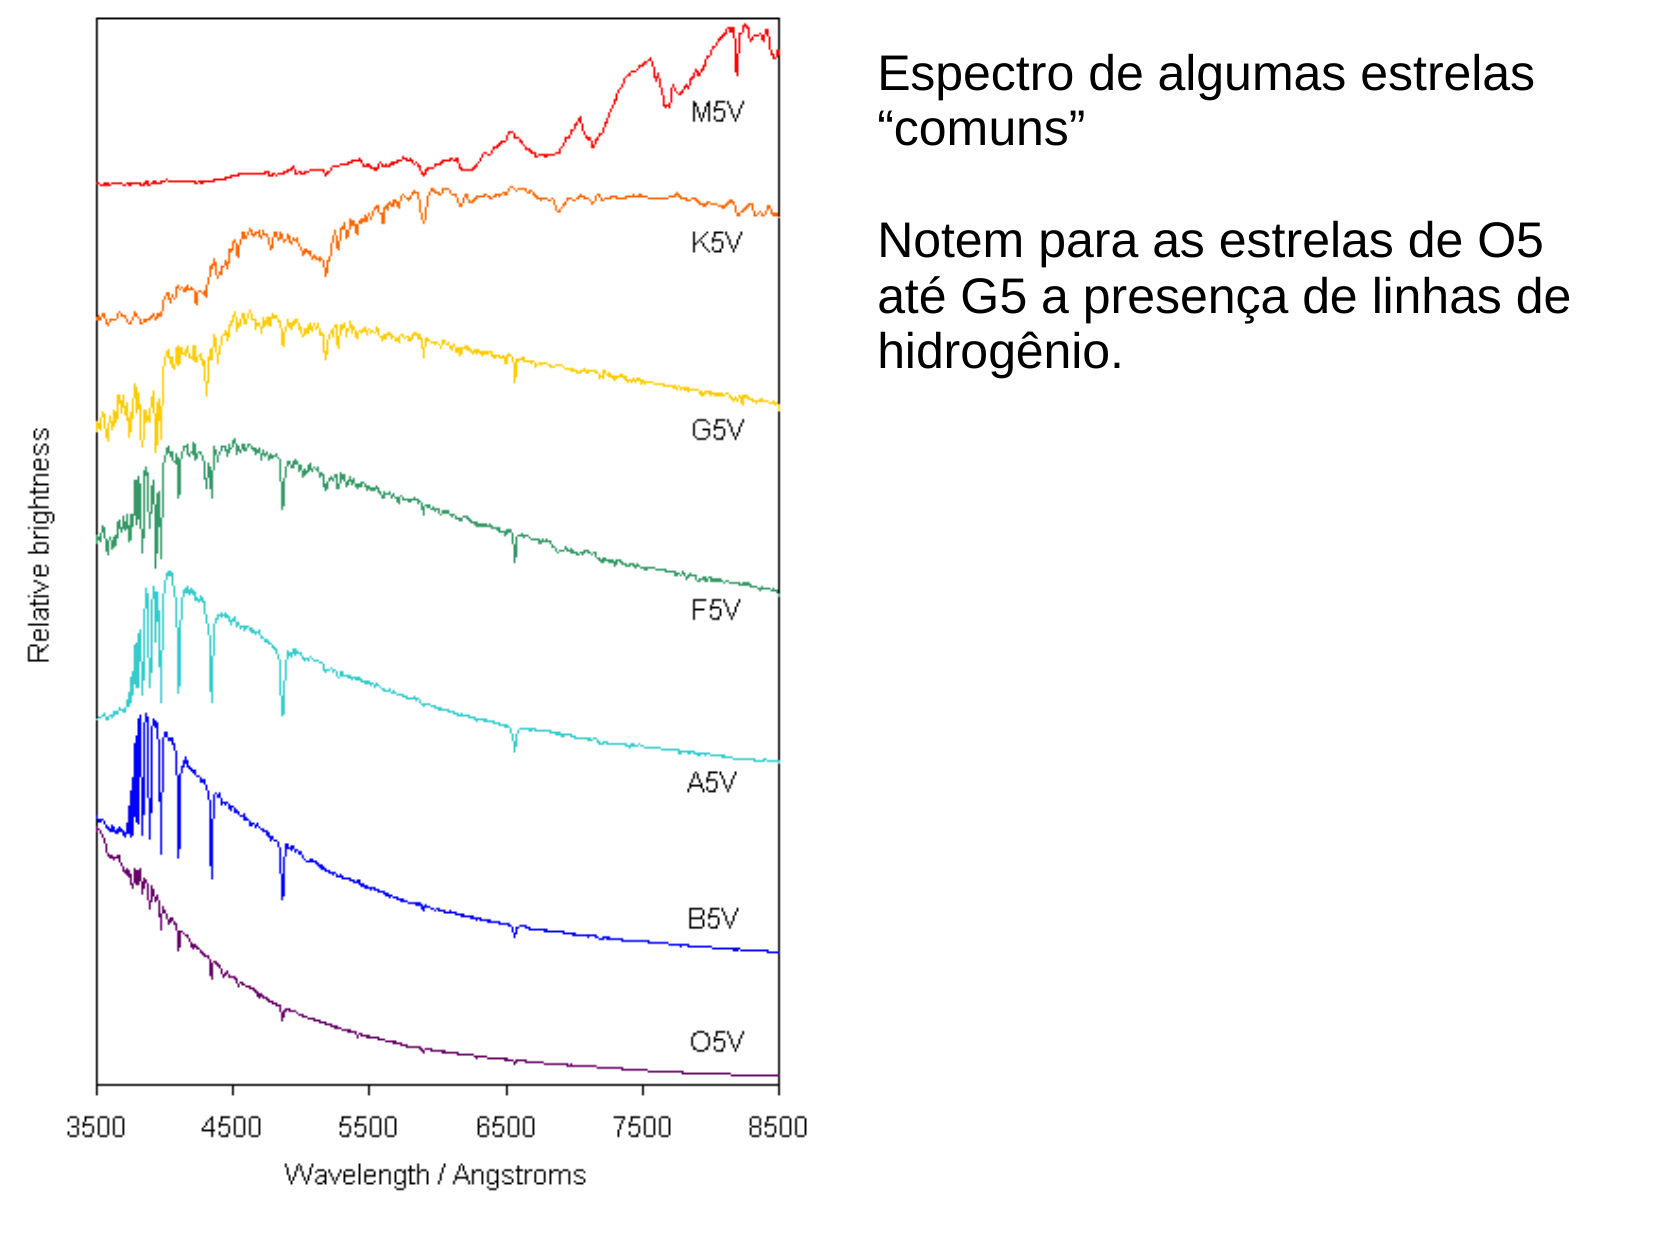

Espectro de algumas estrelas “comuns”
Notem para as estrelas de O5 até G5 a presença de linhas de hidrogênio.